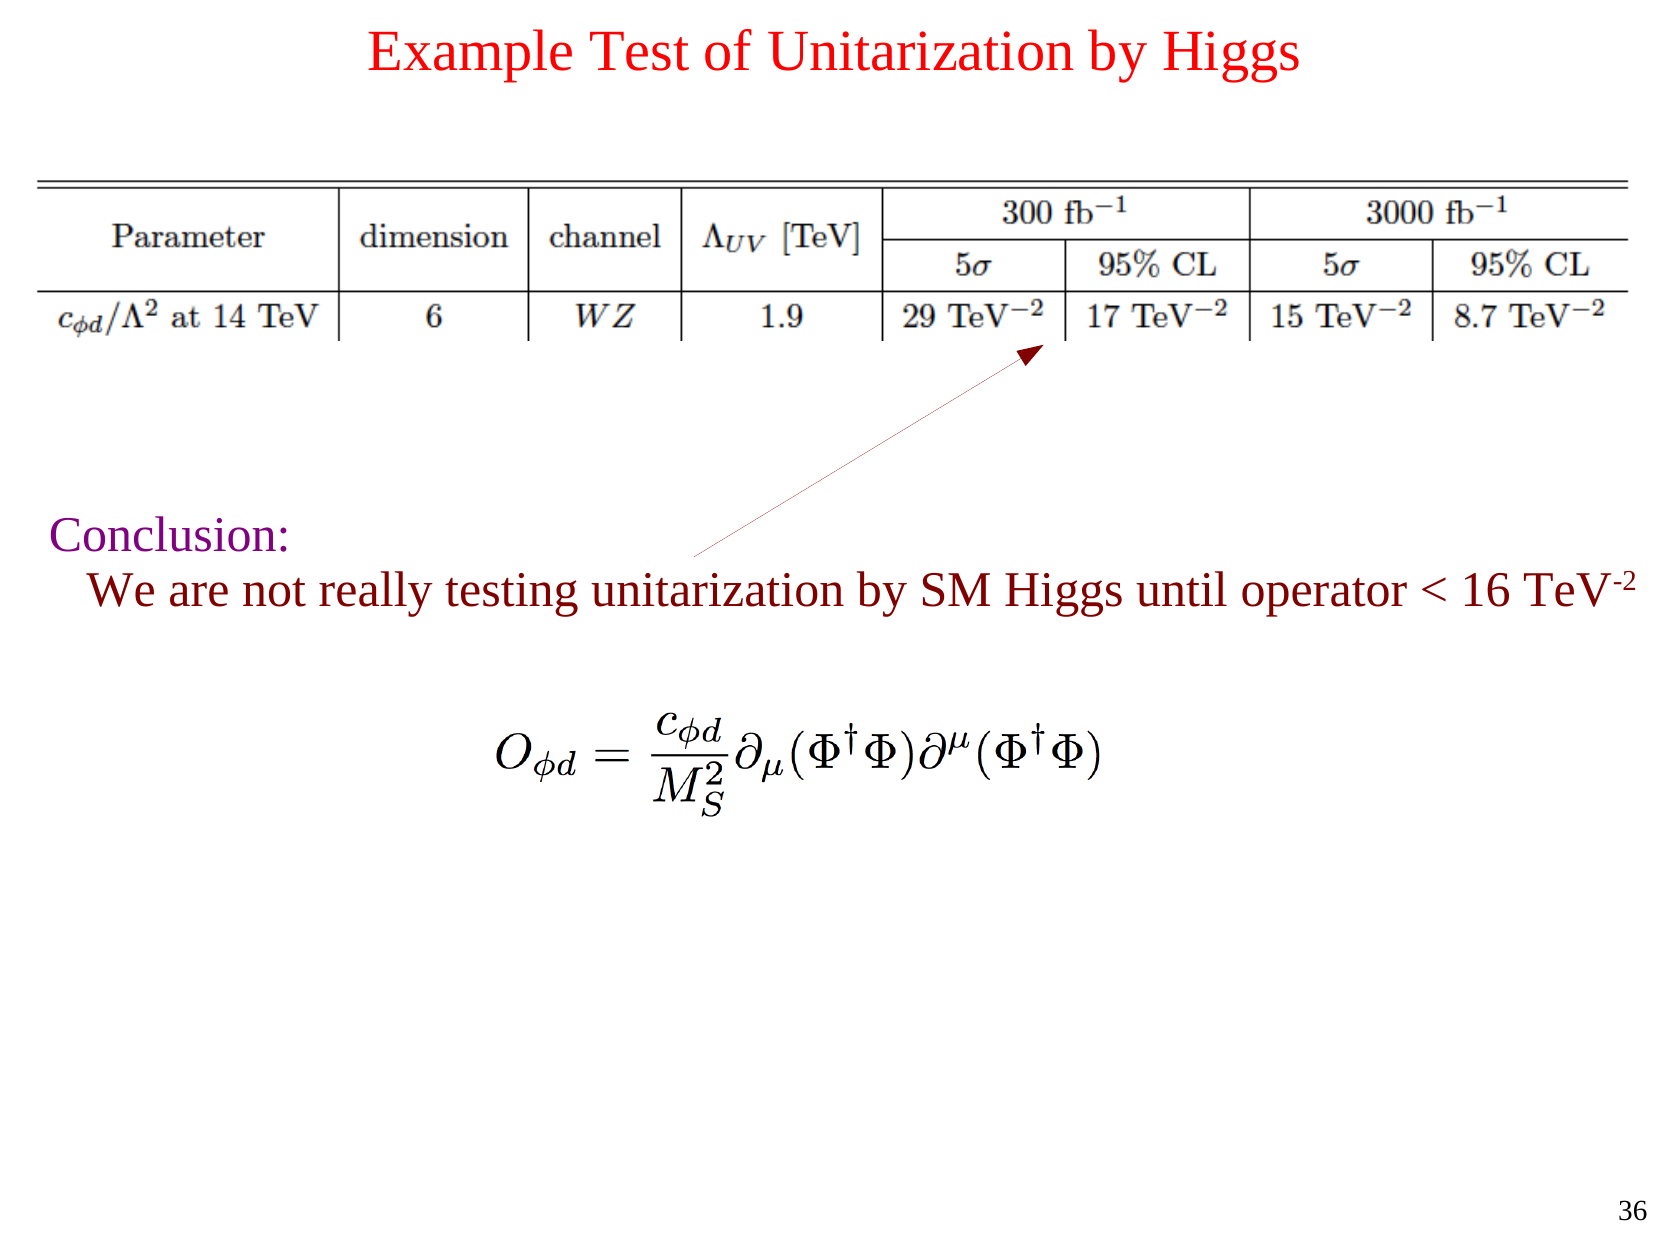

# Example Test of Unitarization by Higgs
 Conclusion:
 We are not really testing unitarization by SM Higgs until operator < 16 TeV-2
36